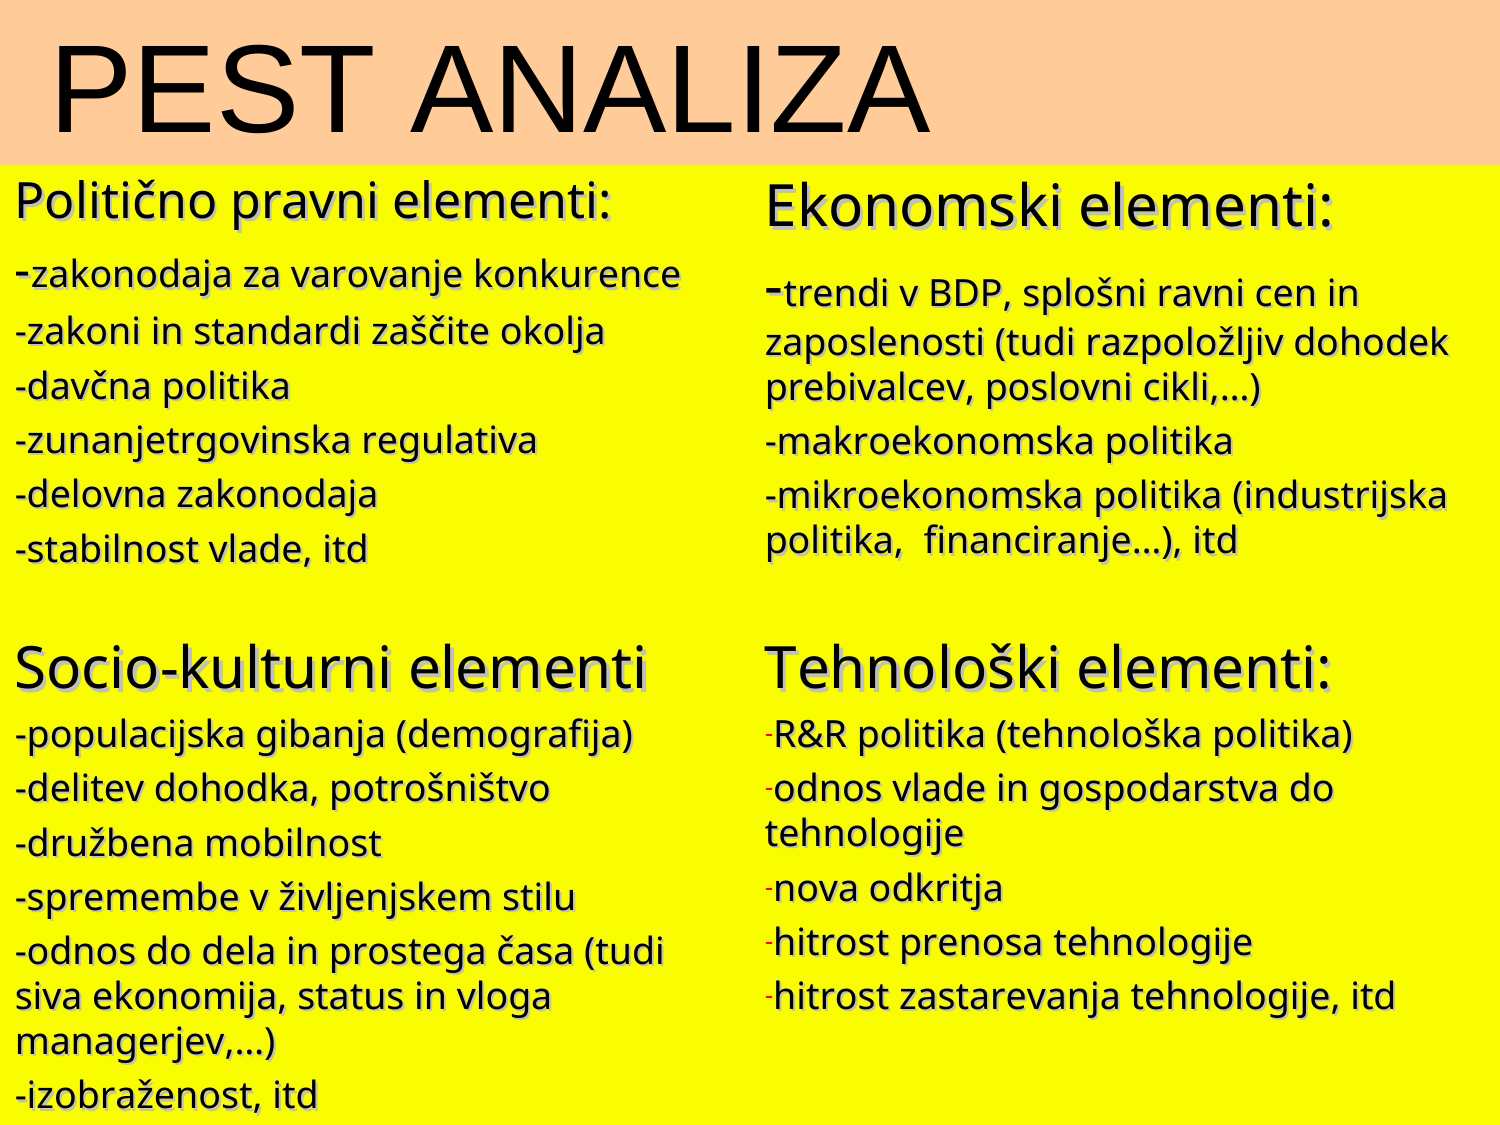

PEST ANALIZA
| Politično pravni elementi: -zakonodaja za varovanje konkurence -zakoni in standardi zaščite okolja -davčna politika -zunanjetrgovinska regulativa -delovna zakonodaja -stabilnost vlade, itd | Ekonomski elementi: -trendi v BDP, splošni ravni cen in zaposlenosti (tudi razpoložljiv dohodek prebivalcev, poslovni cikli,…) -makroekonomska politika -mikroekonomska politika (industrijska politika, financiranje…), itd |
| --- | --- |
| Socio-kulturni elementi -populacijska gibanja (demografija) -delitev dohodka, potrošništvo -družbena mobilnost -spremembe v življenjskem stilu -odnos do dela in prostega časa (tudi siva ekonomija, status in vloga managerjev,…) -izobraženost, itd | Tehnološki elementi: R&R politika (tehnološka politika) odnos vlade in gospodarstva do tehnologije nova odkritja hitrost prenosa tehnologije hitrost zastarevanja tehnologije, itd |